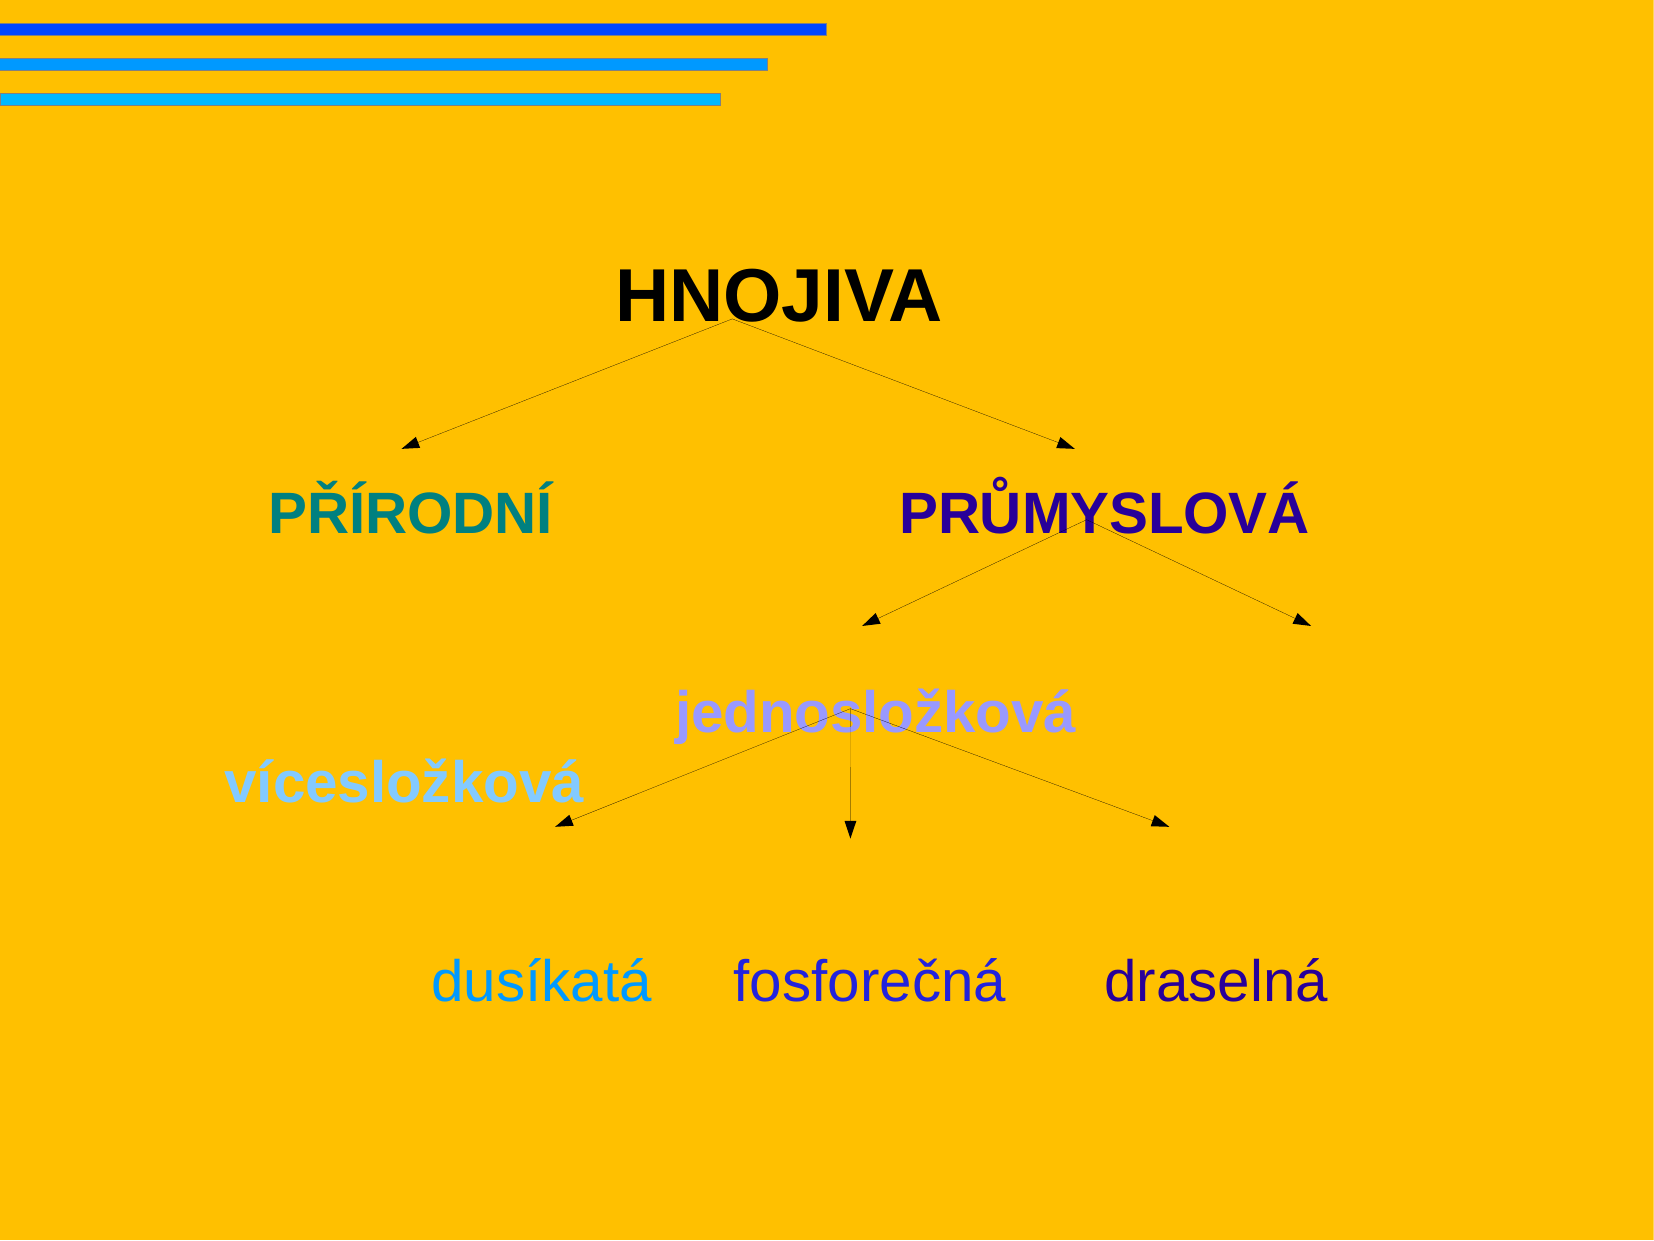

# HNOJIVA
 PŘÍRODNÍ					PRŮMYSLOVÁ
 jednosložková vícesložková
 dusíkatá fosforečná draselná